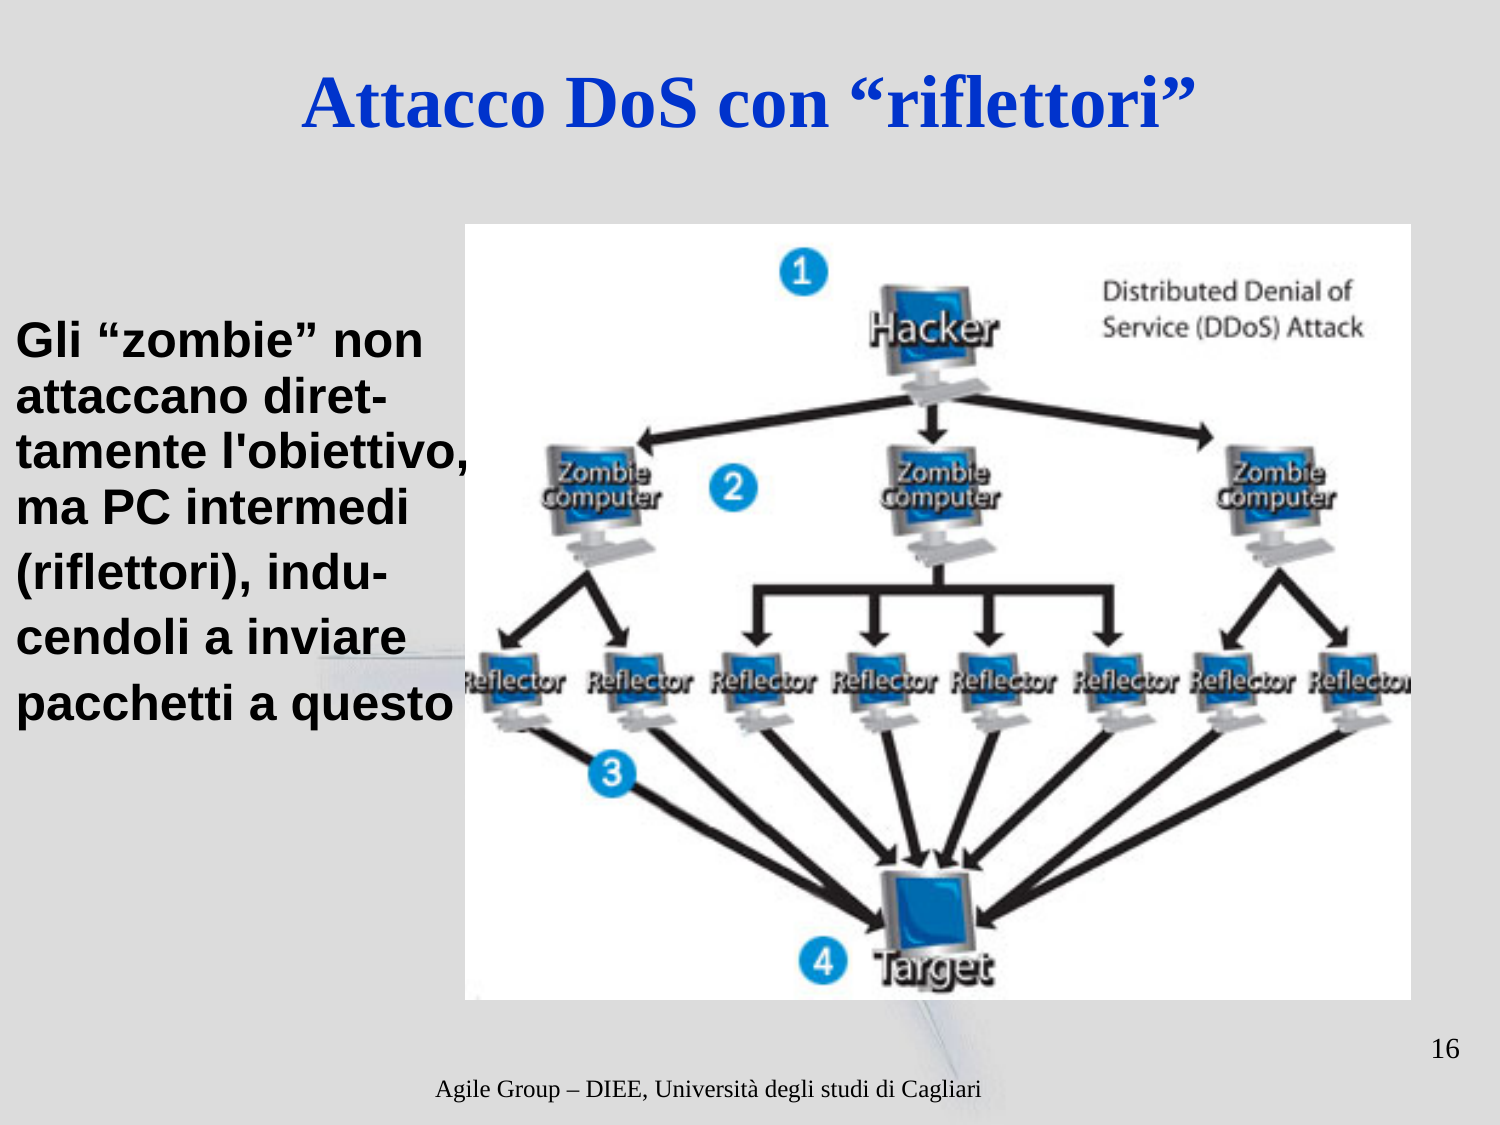

# Attacco DoS con “riflettori”
Gli “zombie” non
attaccano diret-
tamente l'obiettivo,
ma PC intermedi
(riflettori), indu-
cendoli a inviare
pacchetti a questo
16